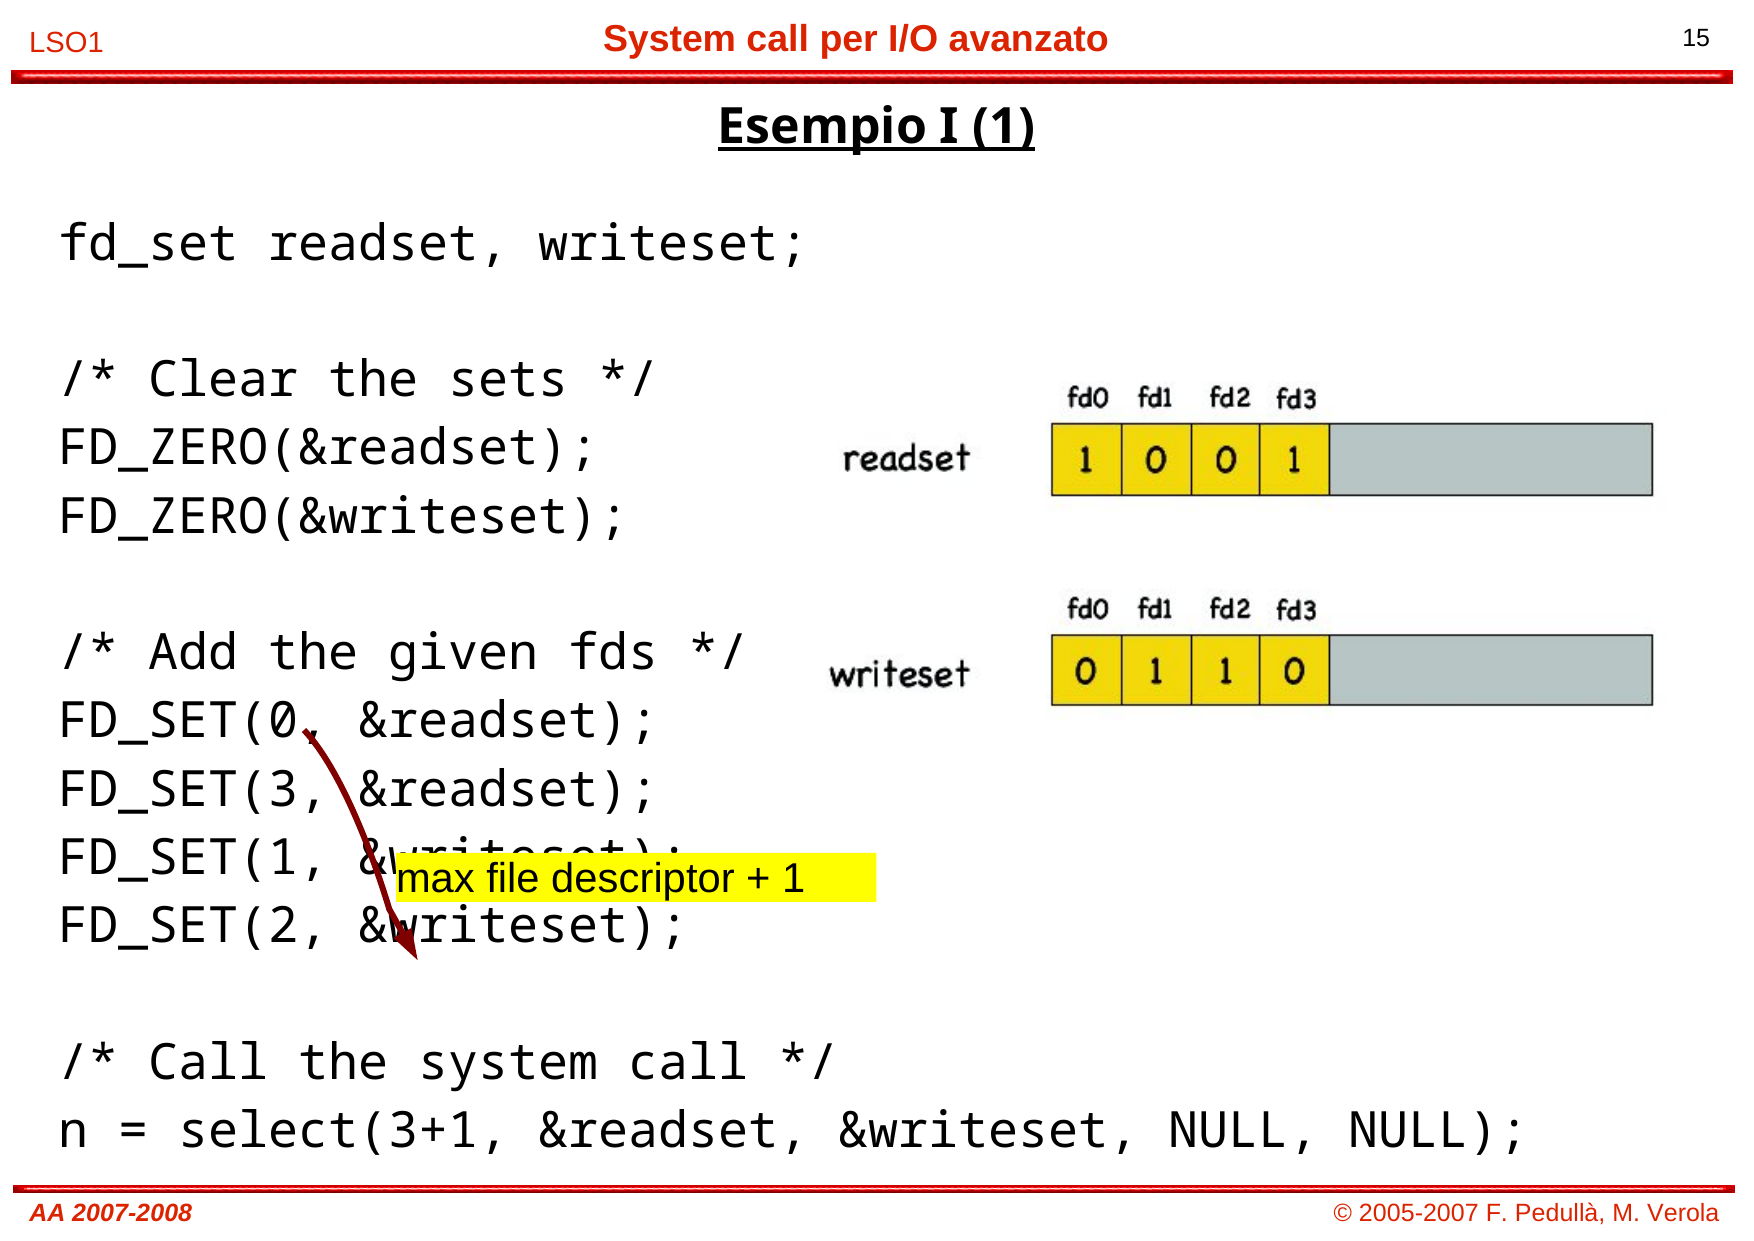

# Esempio I (1)
fd_set readset, writeset;
/* Clear the sets */
FD_ZERO(&readset);
FD_ZERO(&writeset);
/* Add the given fds */
FD_SET(0, &readset);
FD_SET(3, &readset);
FD_SET(1, &writeset);
FD_SET(2, &writeset);
/* Call the system call */
n = select(3+1, &readset, &writeset, NULL, NULL);
max file descriptor + 1